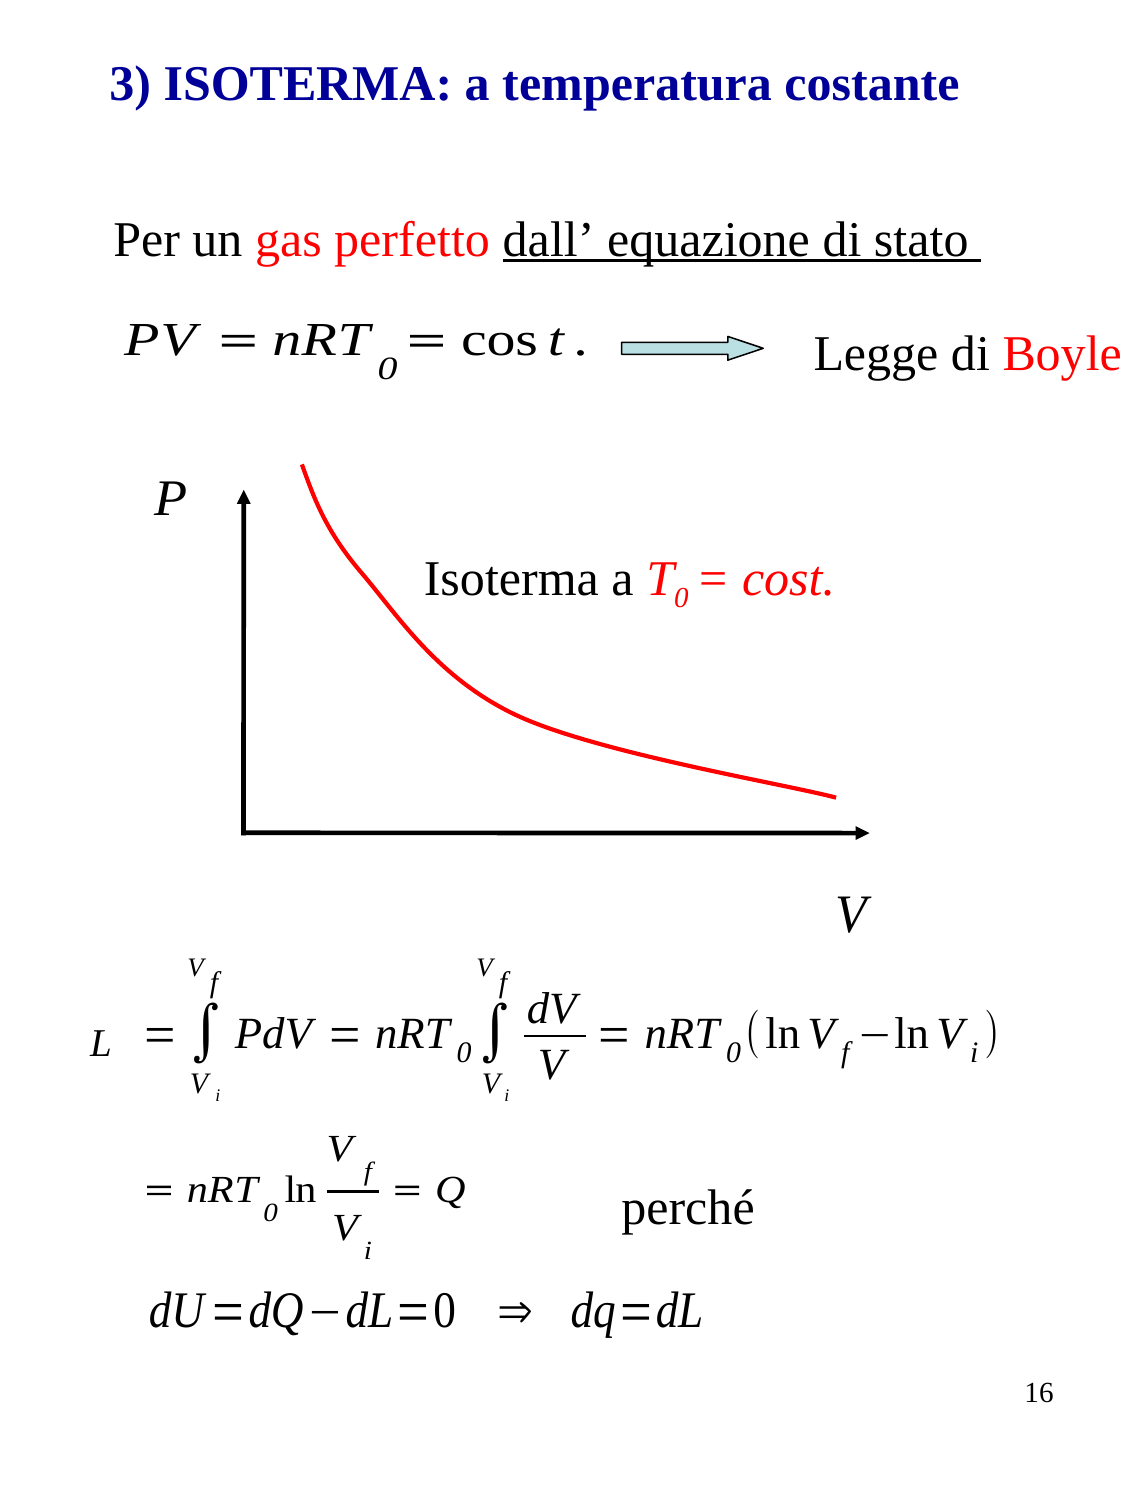

3) ISOTERMA: a temperatura costante
Per un gas perfetto dall’ equazione di stato
Legge di Boyle
Isoterma a T0 = cost.
perché